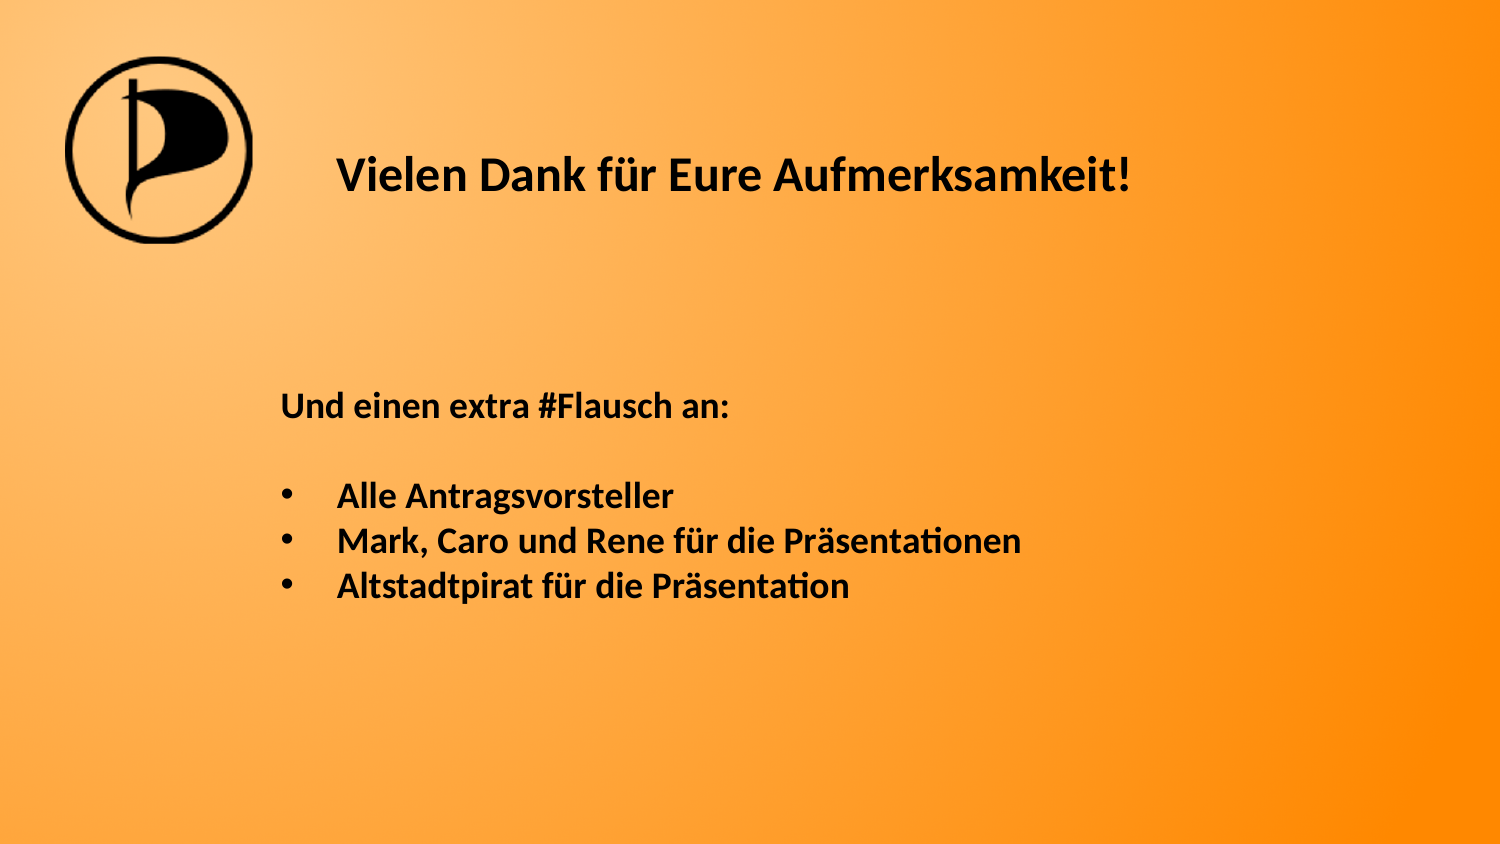

Vielen Dank für Eure Aufmerksamkeit!
Und einen extra #Flausch an:
Alle Antragsvorsteller
Mark, Caro und Rene für die Präsentationen
Altstadtpirat für die Präsentation